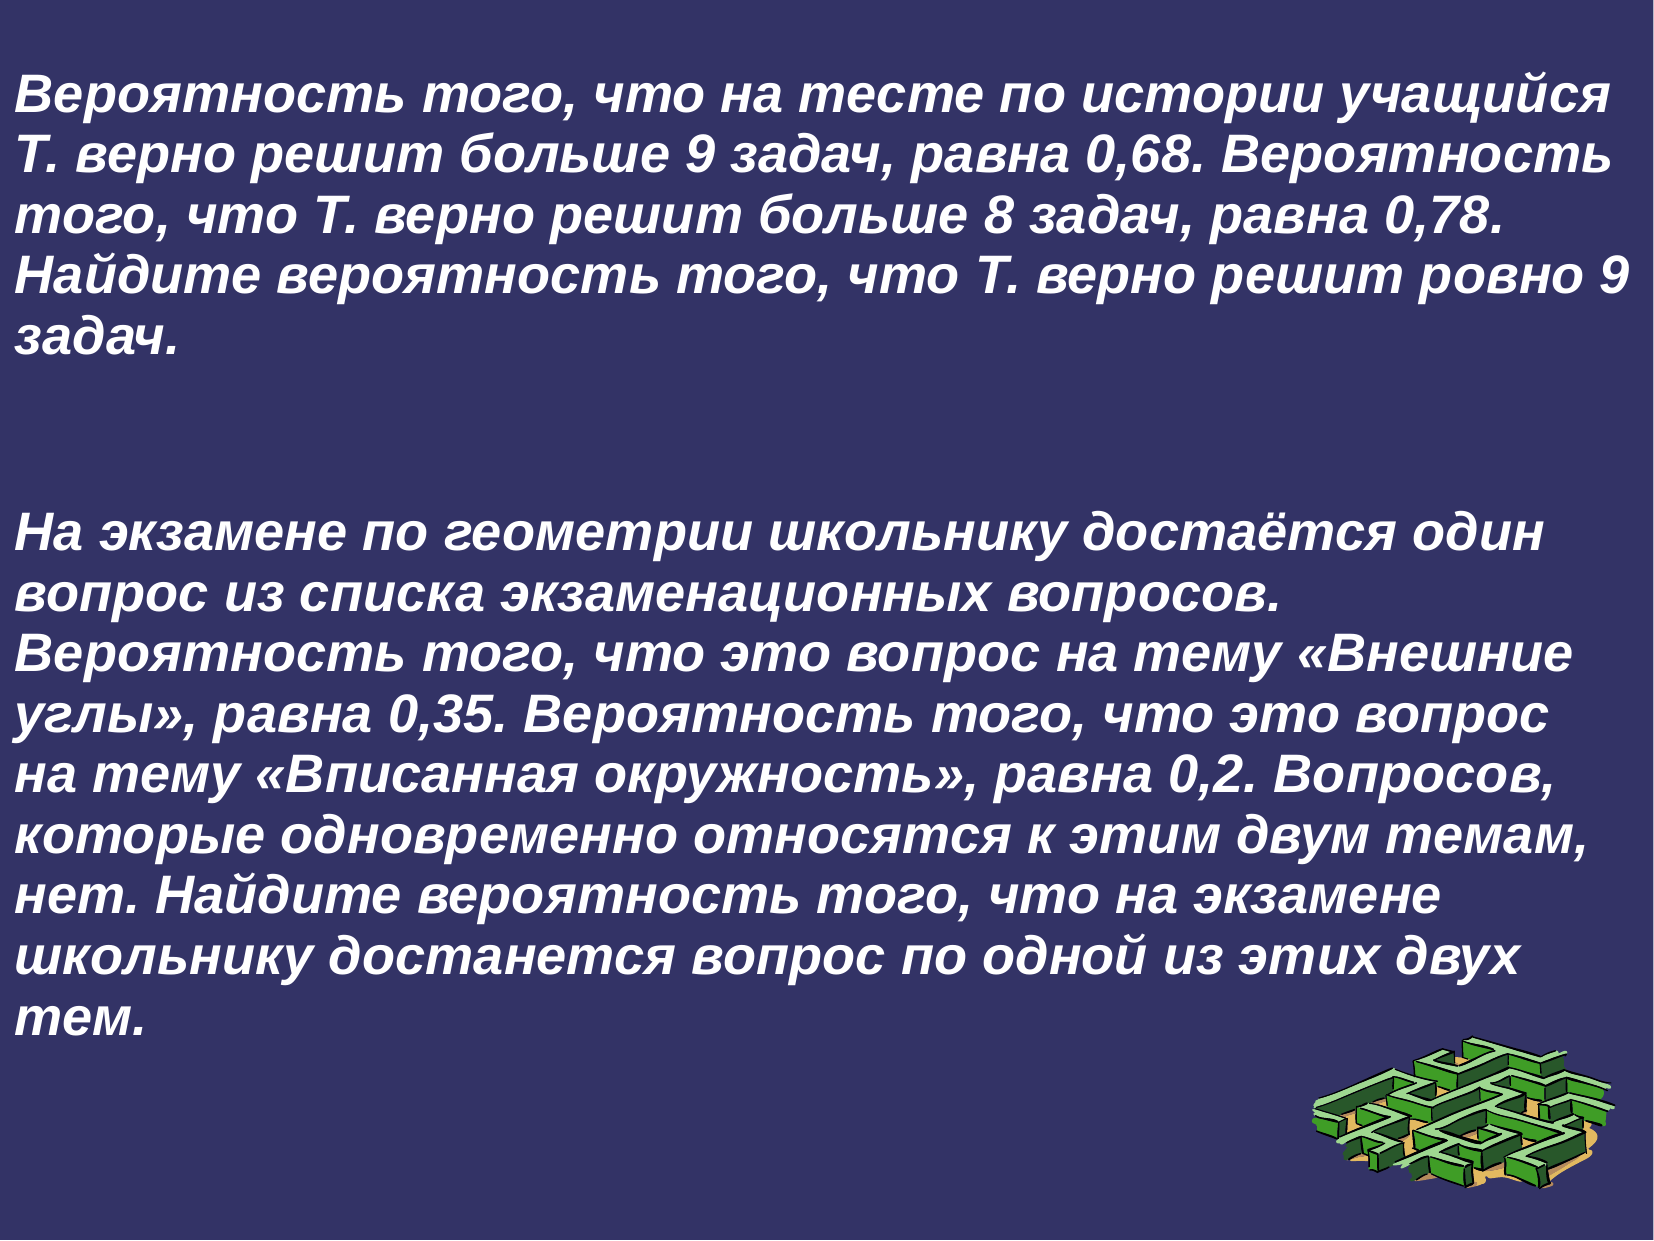

Вероятность того, что на тесте по истории учащийся Т. верно решит больше 9 задач, равна 0,68. Вероятность того, что Т. верно решит больше 8 задач, равна 0,78. Найдите вероятность того, что Т. верно решит ровно 9 задач.
На экзамене по геометрии школьнику достаётся один вопрос из списка экзаменационных вопросов. Вероятность того, что это вопрос на тему «Внешние углы», равна 0,35. Вероятность того, что это вопрос на тему «Вписанная окружность», равна 0,2. Вопросов, которые одновременно относятся к этим двум темам, нет. Найдите вероятность того, что на экзамене школьнику достанется вопрос по одной из этих двух тем.